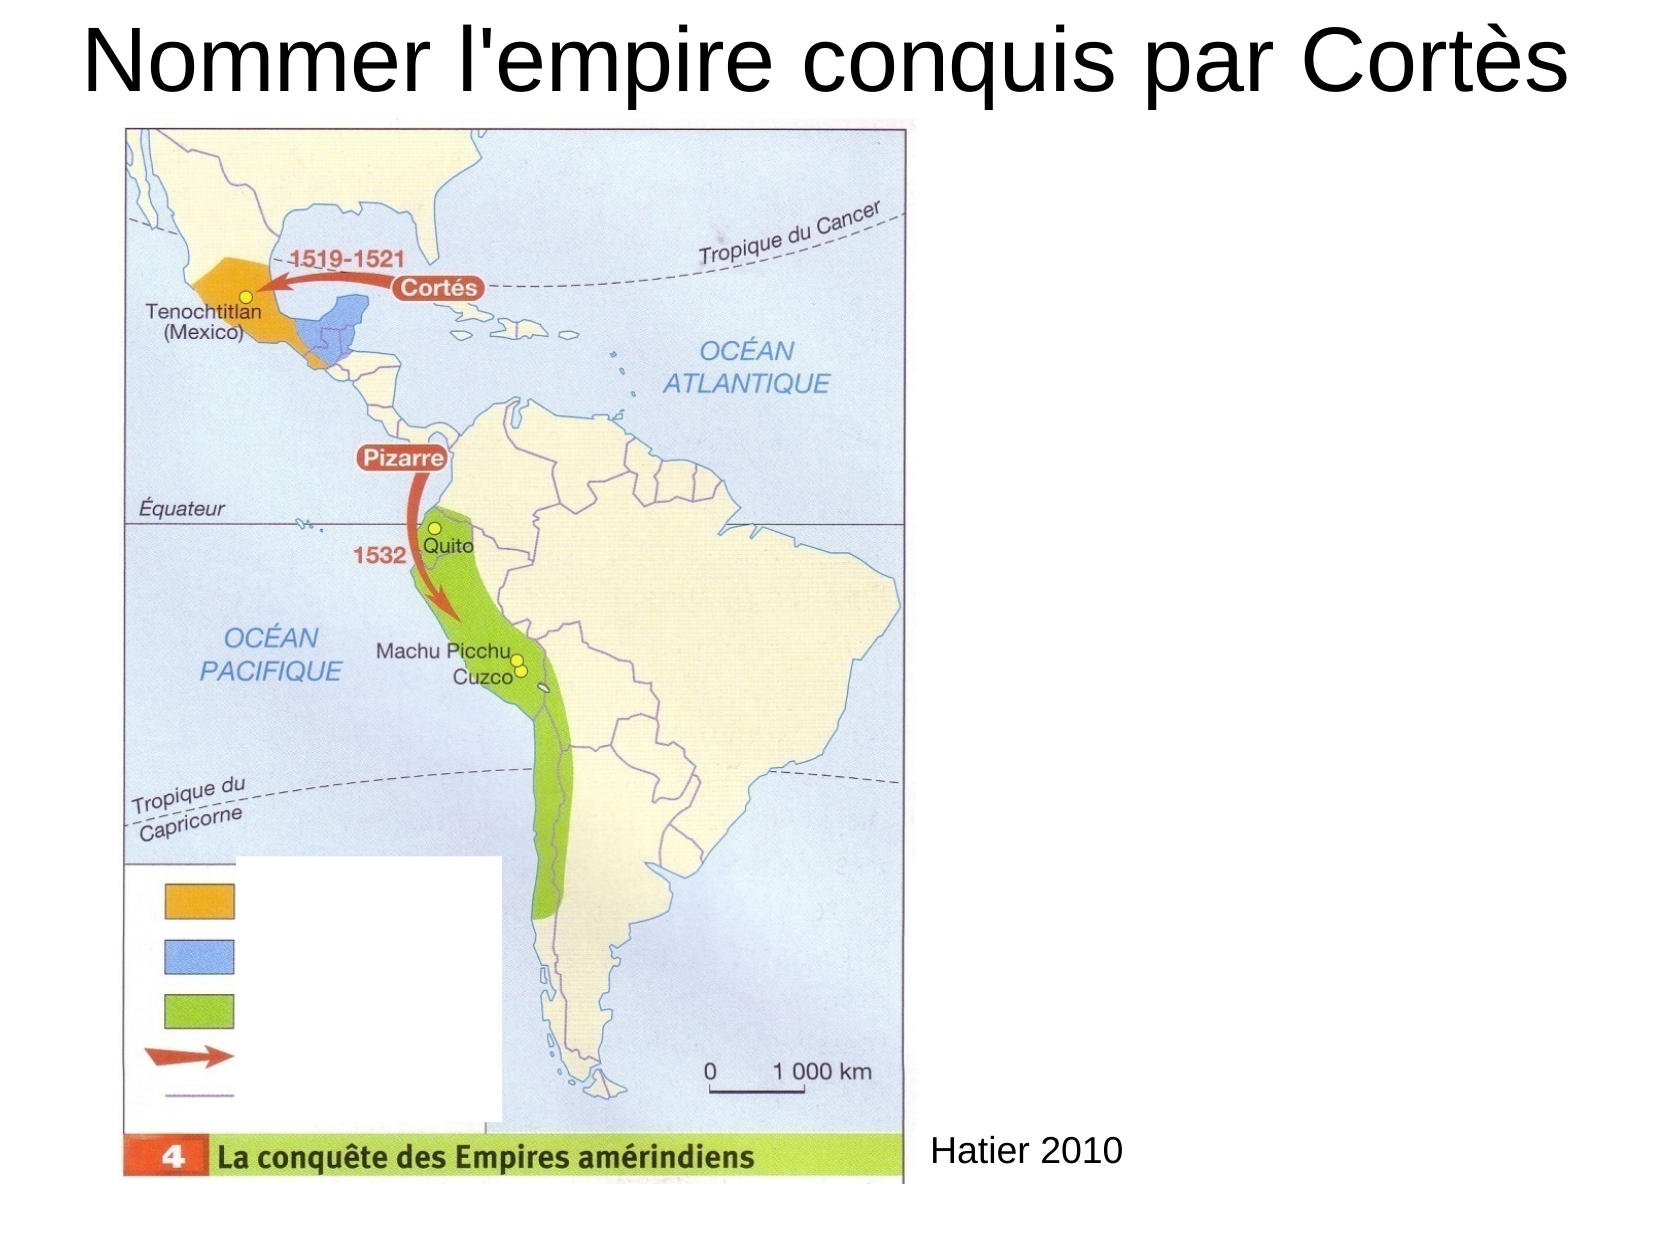

Nommer l'empire conquis par Cortès
Hatier 2010